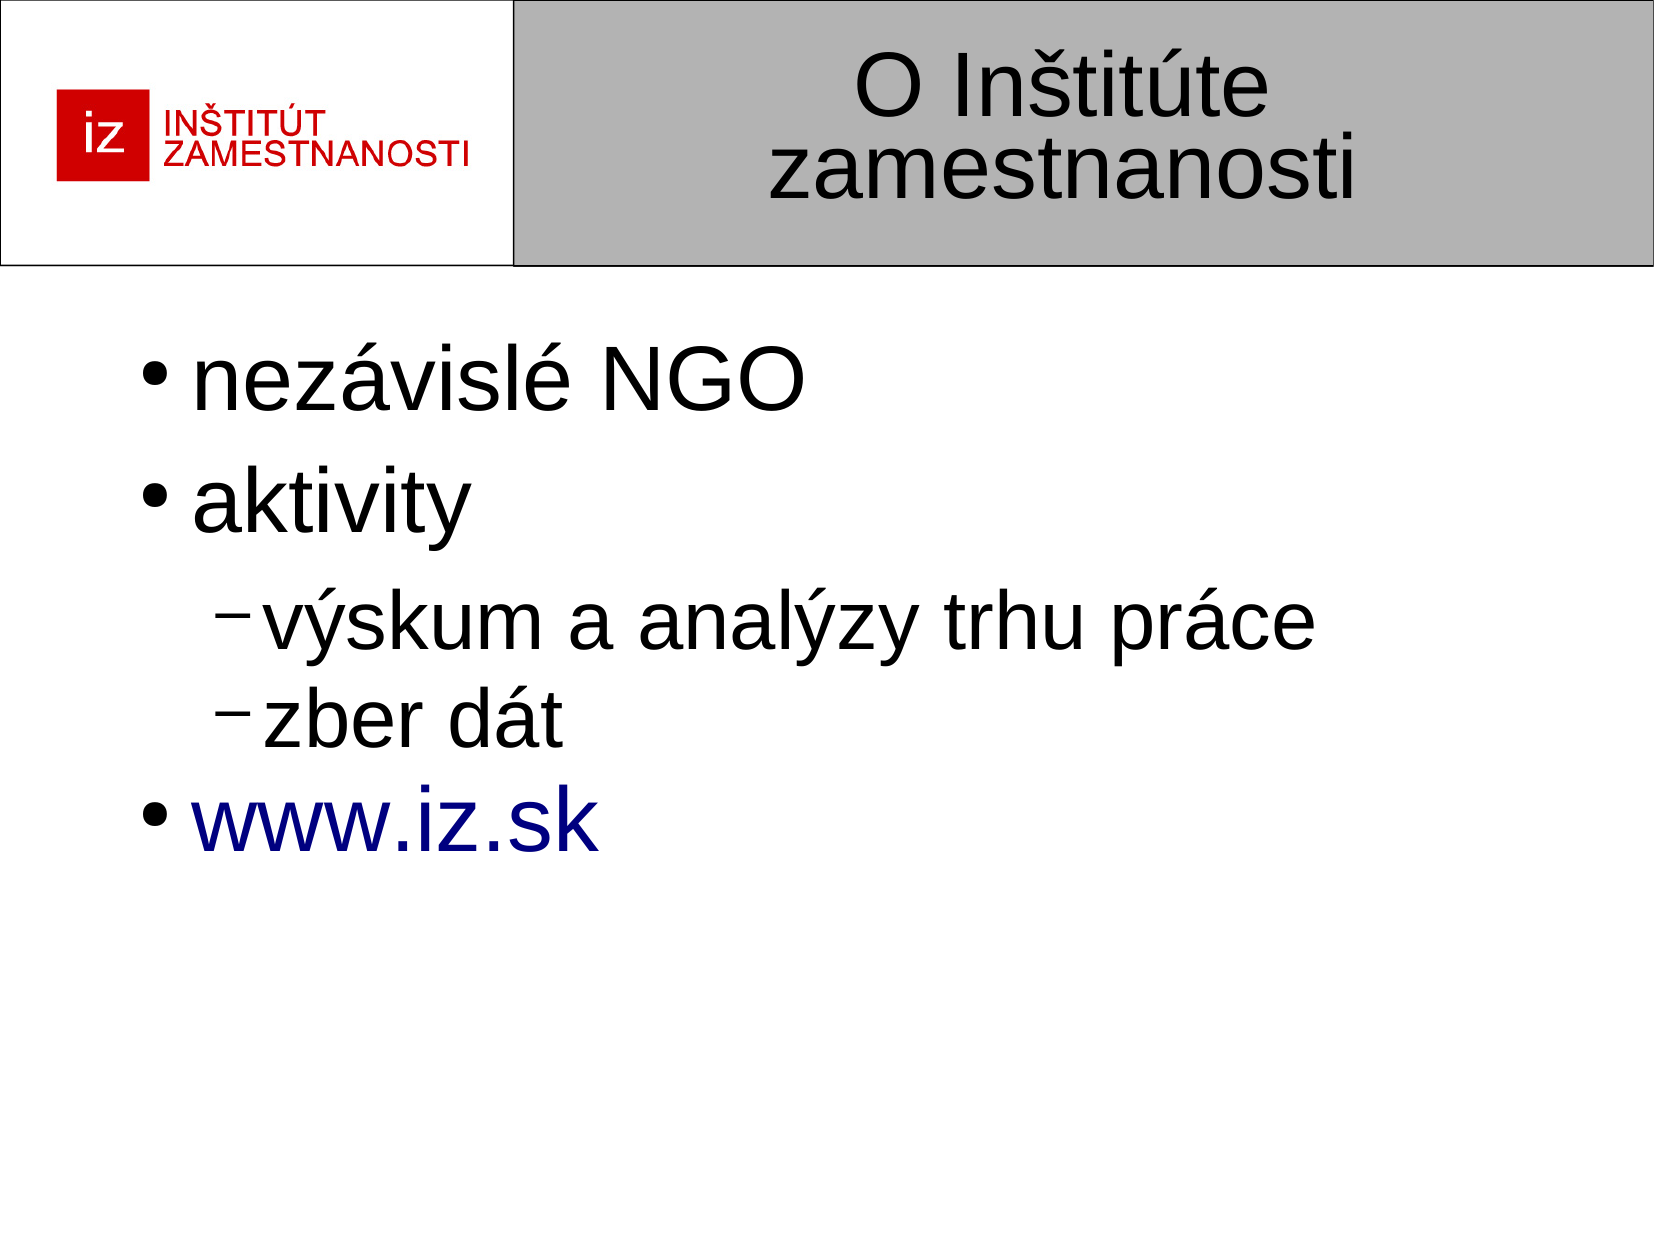

O Inštitúte zamestnanosti
# nezávislé NGO
aktivity
výskum a analýzy trhu práce
zber dát
www.iz.sk